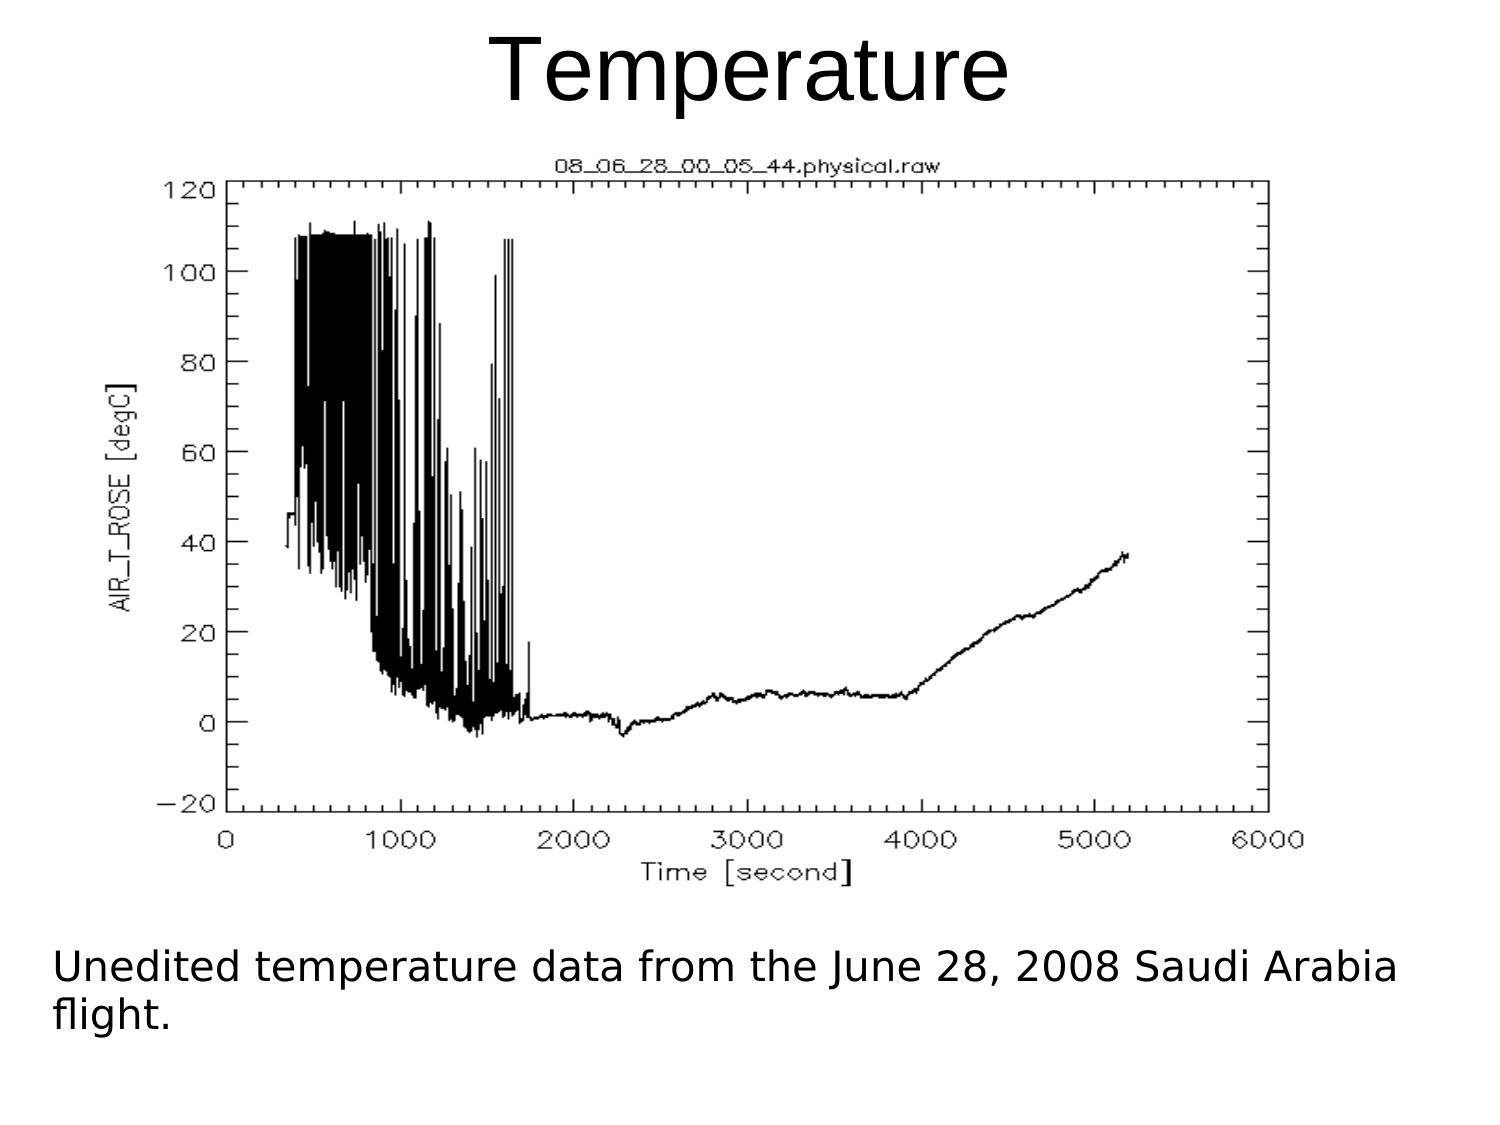

# Temperature
Unedited temperature data from the June 28, 2008 Saudi Arabia flight.